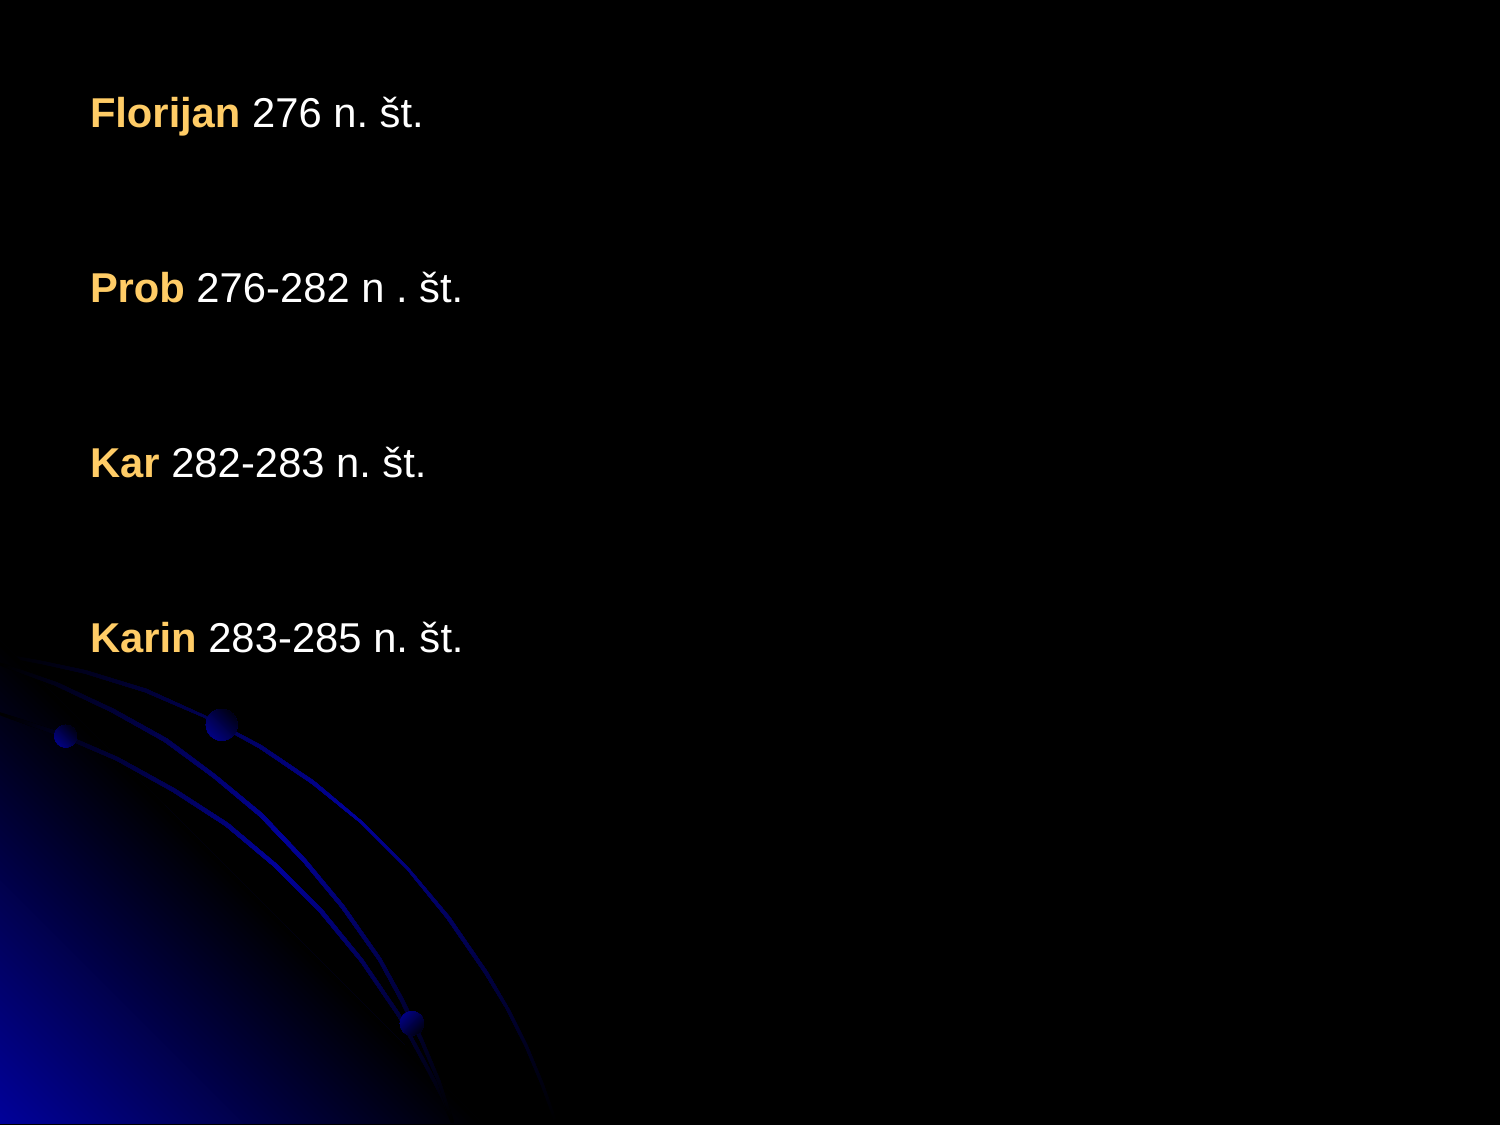

# Florijan 276 n. št.
Prob 276-282 n . št.
Kar 282-283 n. št.
Karin 283-285 n. št.